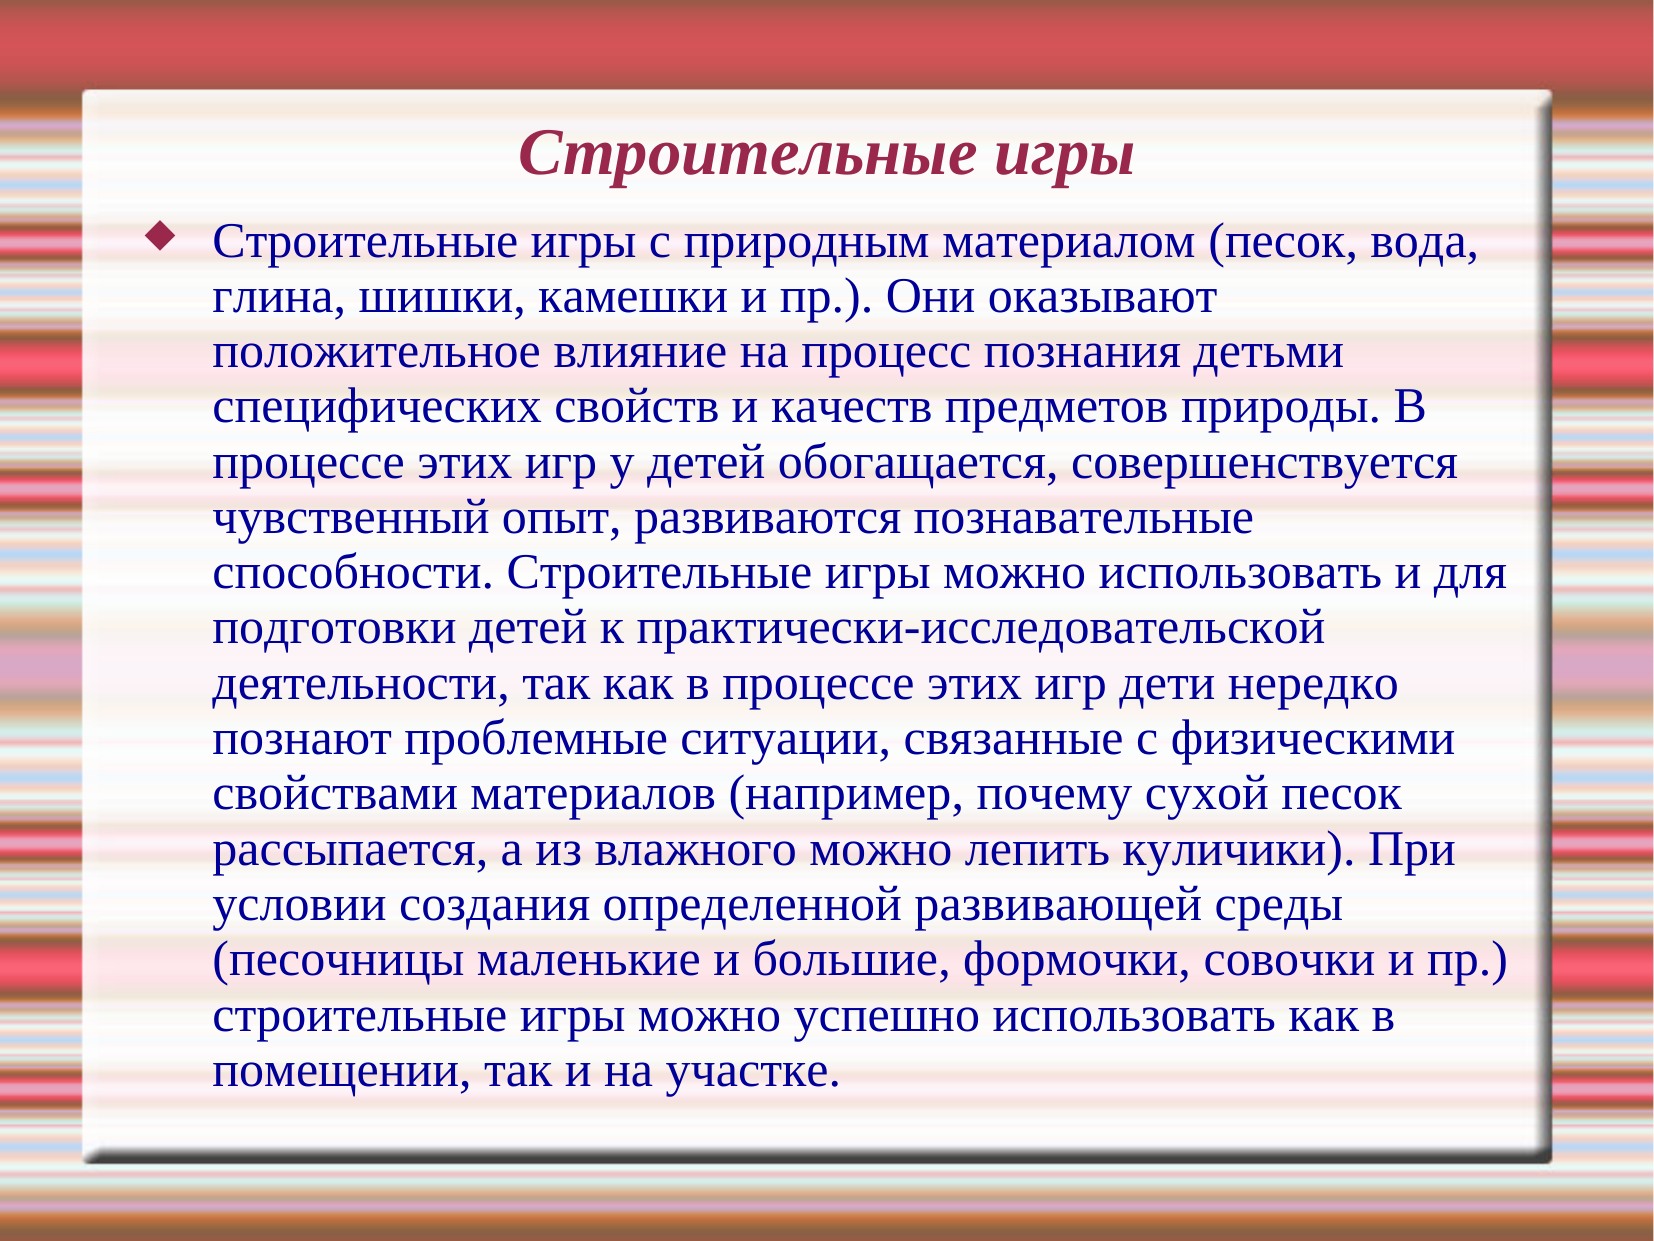

# Строительные игры
Строительные игры с природным материалом (песок, вода, глина, шишки, камешки и пр.). Они оказывают положительное влияние на процесс познания детьми специфических свойств и качеств предметов природы. В процессе этих игр у детей обогащается, совершенствуется чувственный опыт, развиваются познавательные способности. Строительные игры можно использовать и для подготовки детей к практически-исследовательской деятельности, так как в процессе этих игр дети нередко познают проблемные ситуации, связанные с физическими свойствами материалов (например, почему сухой песок рассыпается, а из влажного можно лепить куличики). При условии создания определенной развивающей среды (песочницы маленькие и большие, формочки, совочки и пр.) строительные игры можно успешно использовать как в помещении, так и на участке.